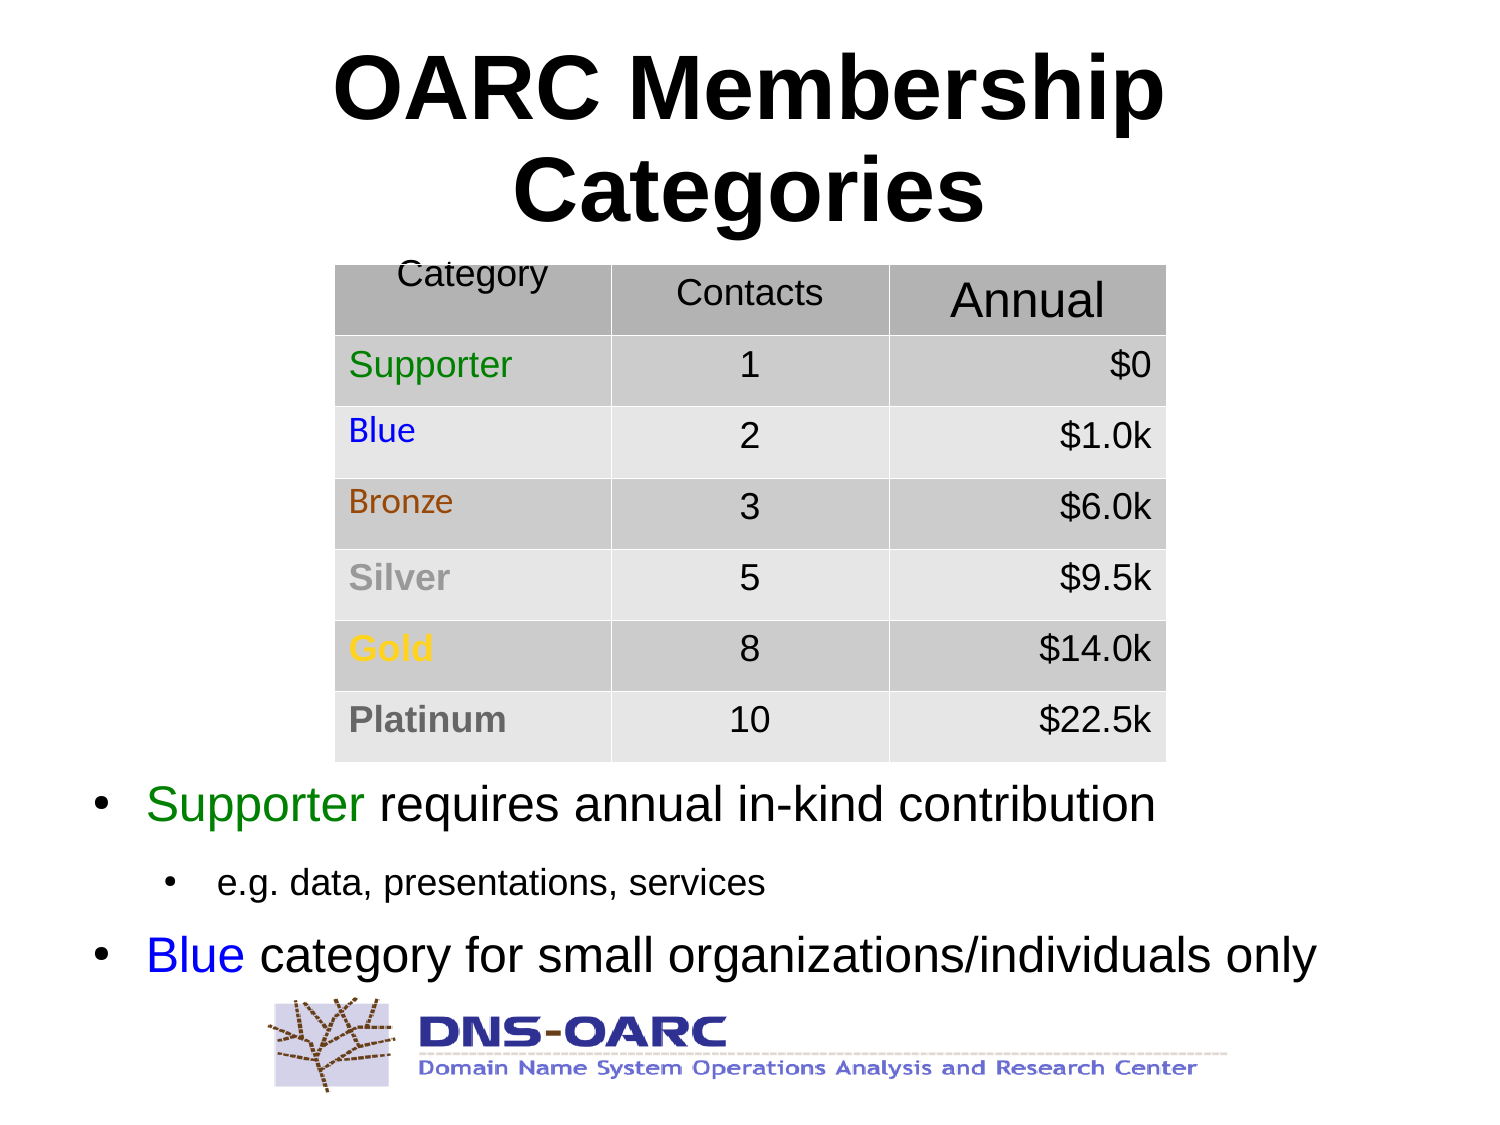

# OARC Membership Categories
| Category | Contacts | Annual |
| --- | --- | --- |
| Supporter | 1 | $0 |
| Blue | 2 | $1.0k |
| Bronze | 3 | $6.0k |
| Silver | 5 | $9.5k |
| Gold | 8 | $14.0k |
| Platinum | 10 | $22.5k |
Supporter requires annual in-kind contribution
e.g. data, presentations, services
Blue category for small organizations/individuals only